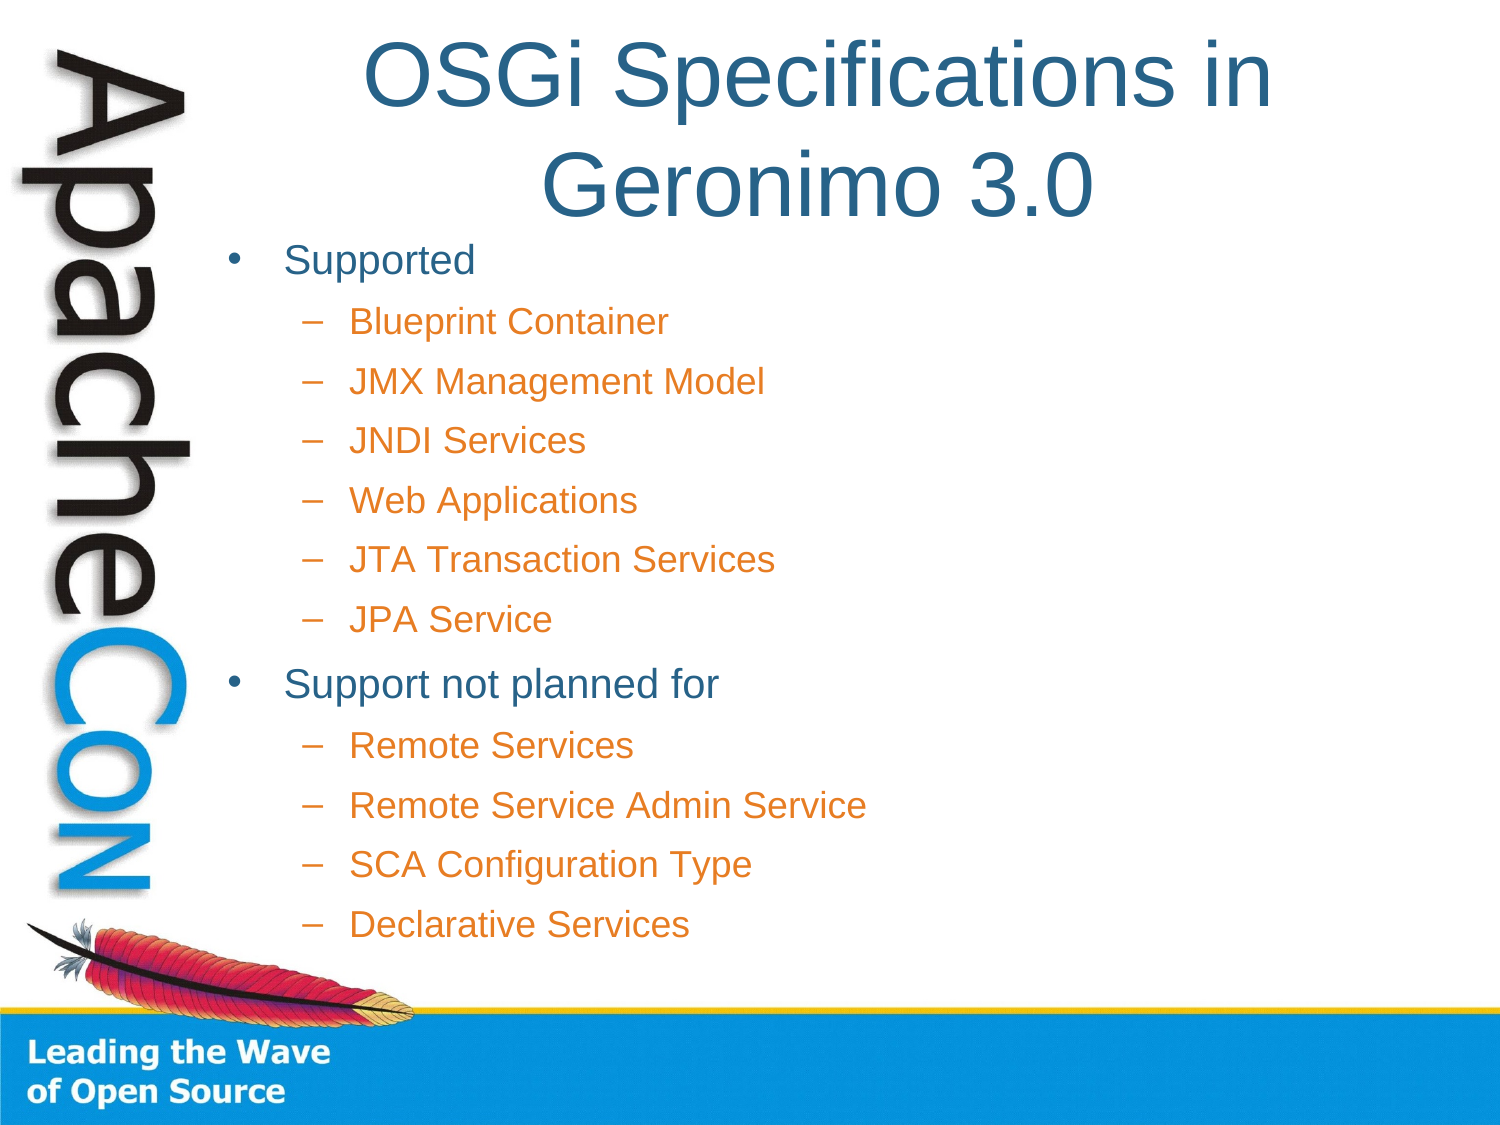

# OSGi Specifications in Geronimo 3.0
Supported
Blueprint Container
JMX Management Model
JNDI Services
Web Applications
JTA Transaction Services
JPA Service
Support not planned for
Remote Services
Remote Service Admin Service
SCA Configuration Type
Declarative Services